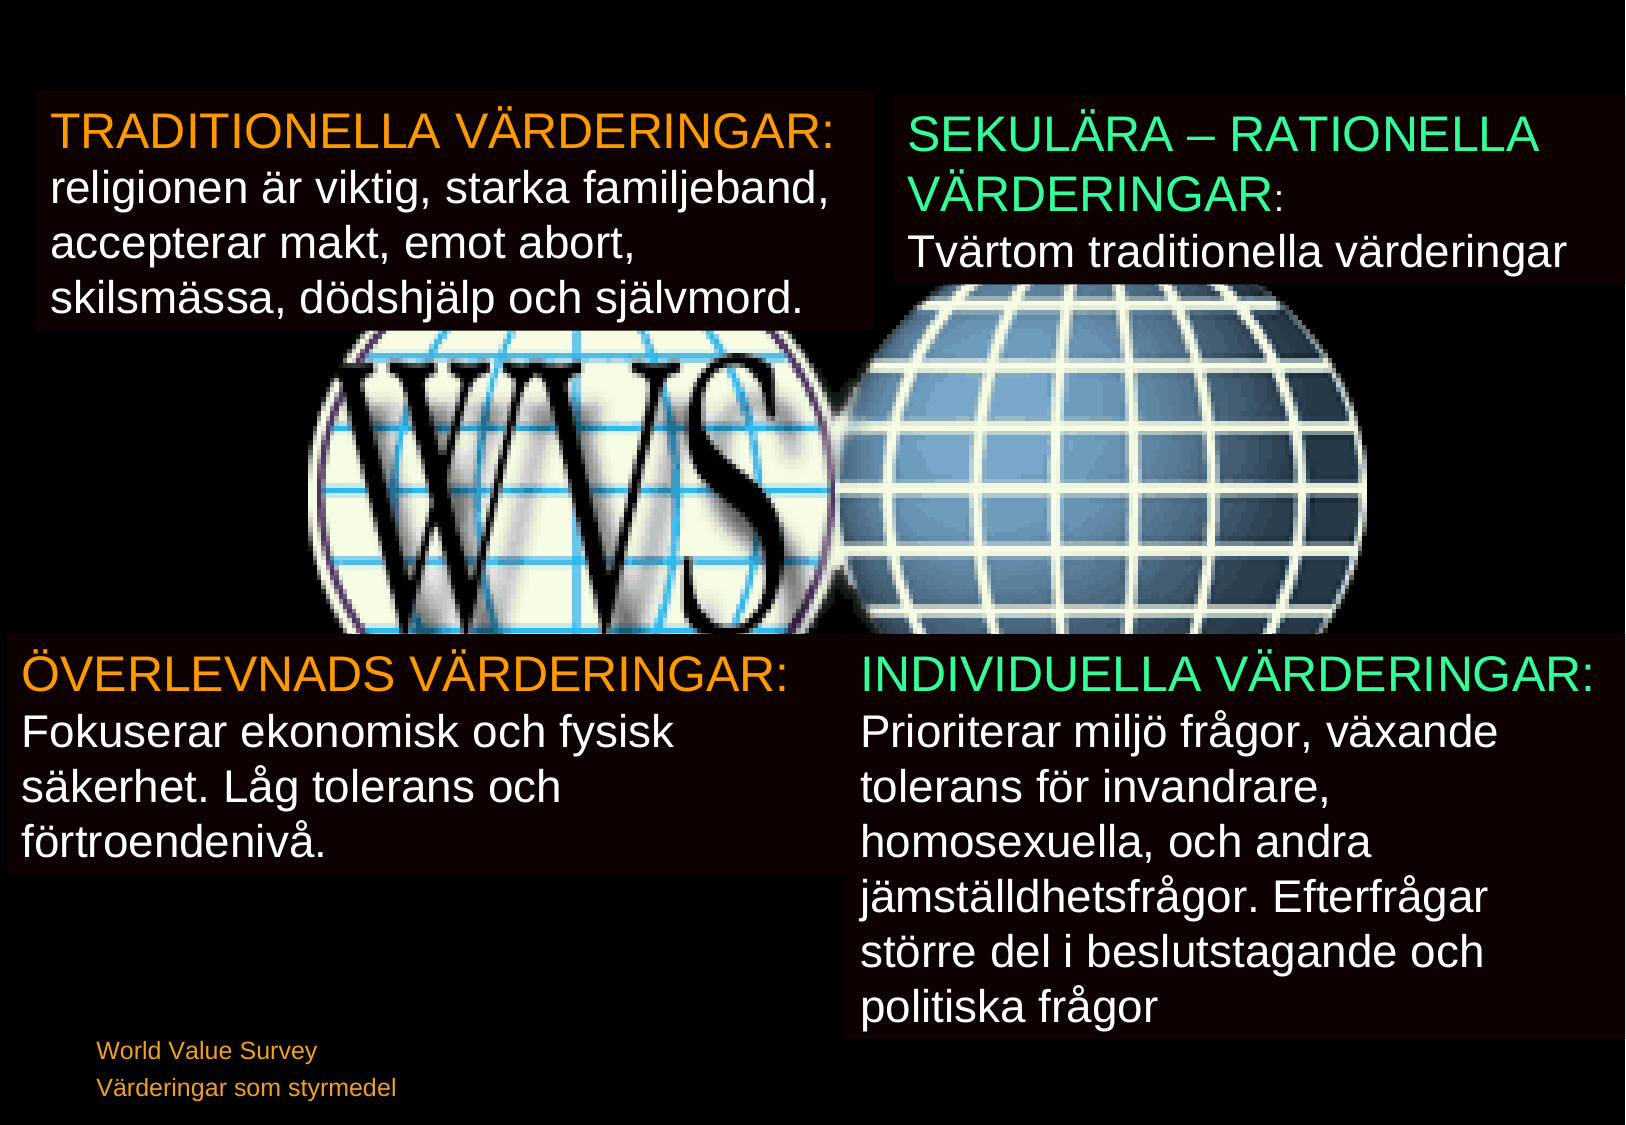

TRADITIONELLA VÄRDERINGAR:
religionen är viktig, starka familjeband, accepterar makt, emot abort, skilsmässa, dödshjälp och självmord.
SEKULÄRA – RATIONELLA VÄRDERINGAR:
Tvärtom traditionella värderingar
ÖVERLEVNADS VÄRDERINGAR: Fokuserar ekonomisk och fysisk säkerhet. Låg tolerans och förtroendenivå.
INDIVIDUELLA VÄRDERINGAR: Prioriterar miljö frågor, växande tolerans för invandrare, homosexuella, och andra jämställdhetsfrågor. Efterfrågar större del i beslutstagande och politiska frågor
World Value Survey
Värderingar som styrmedel